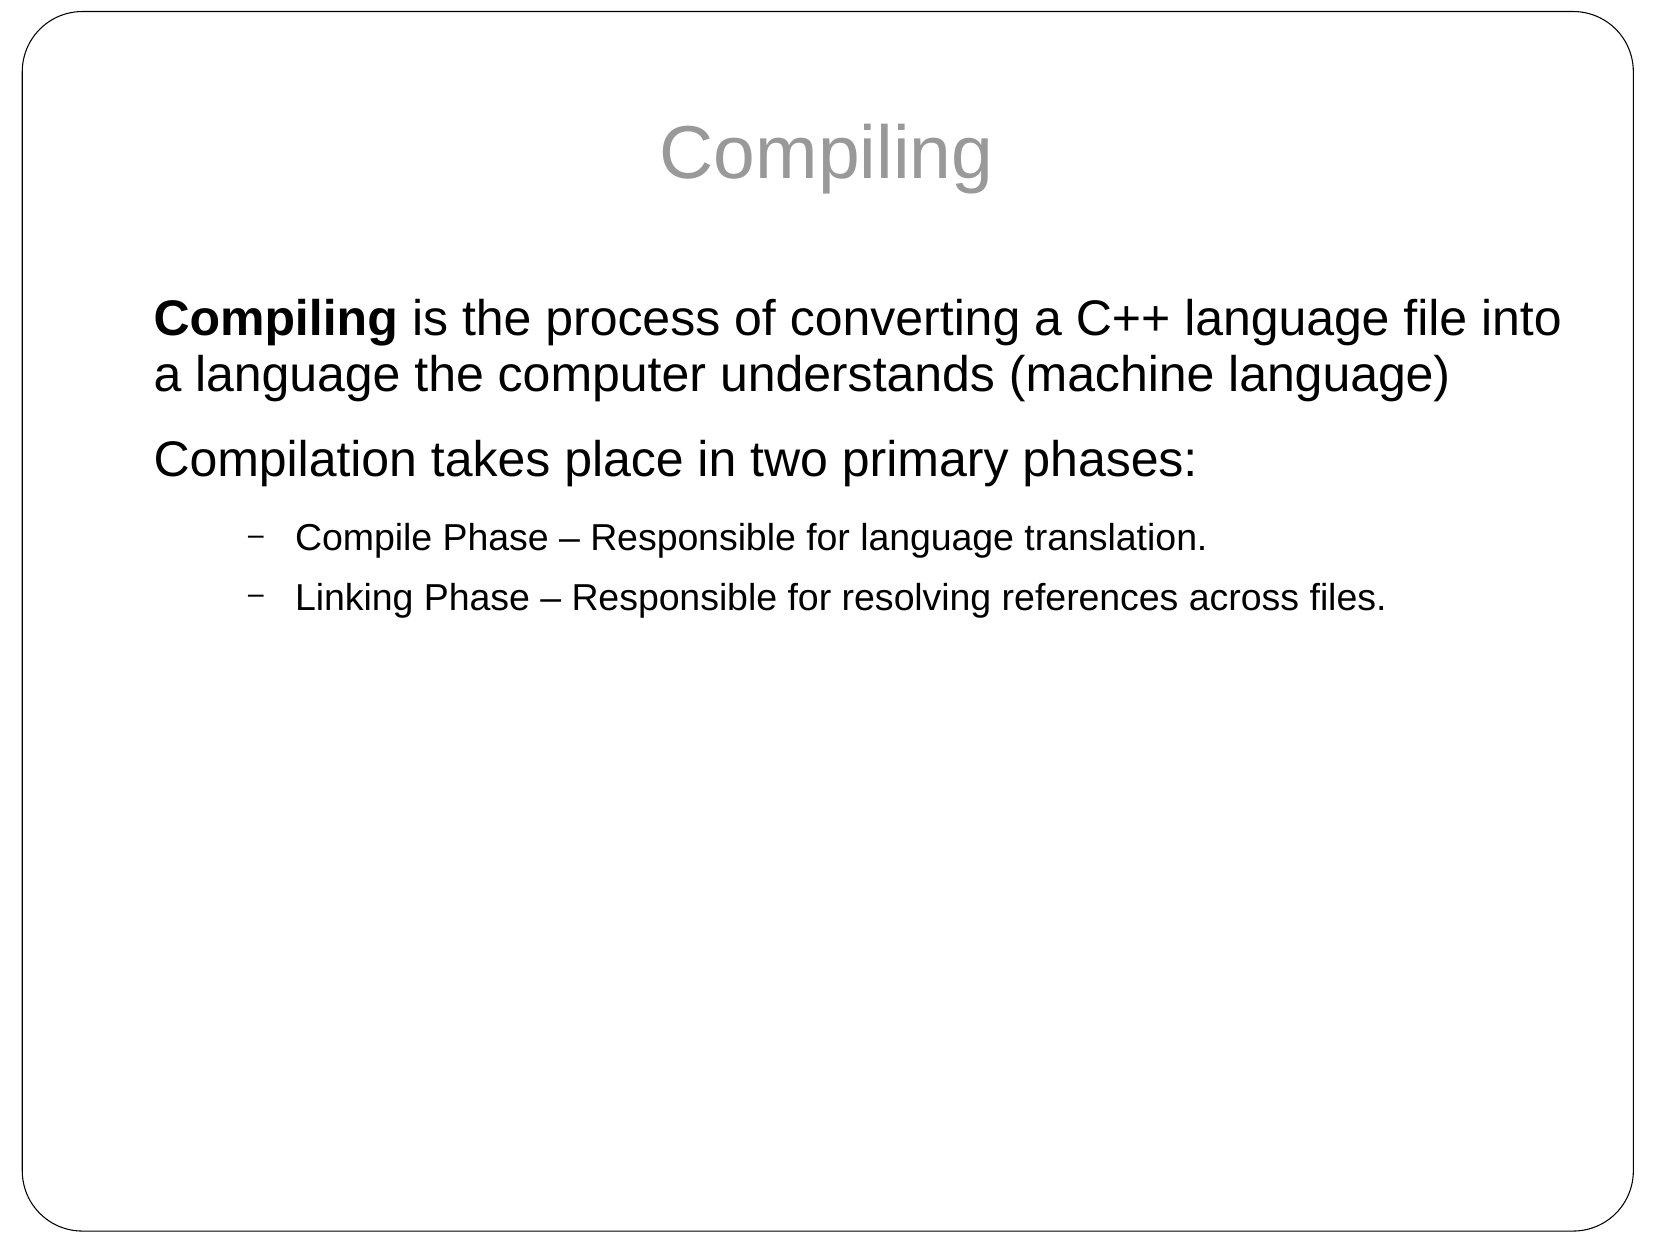

# Compiling
Compiling is the process of converting a C++ language file into a language the computer understands (machine language)
Compilation takes place in two primary phases:
Compile Phase – Responsible for language translation.
Linking Phase – Responsible for resolving references across files.